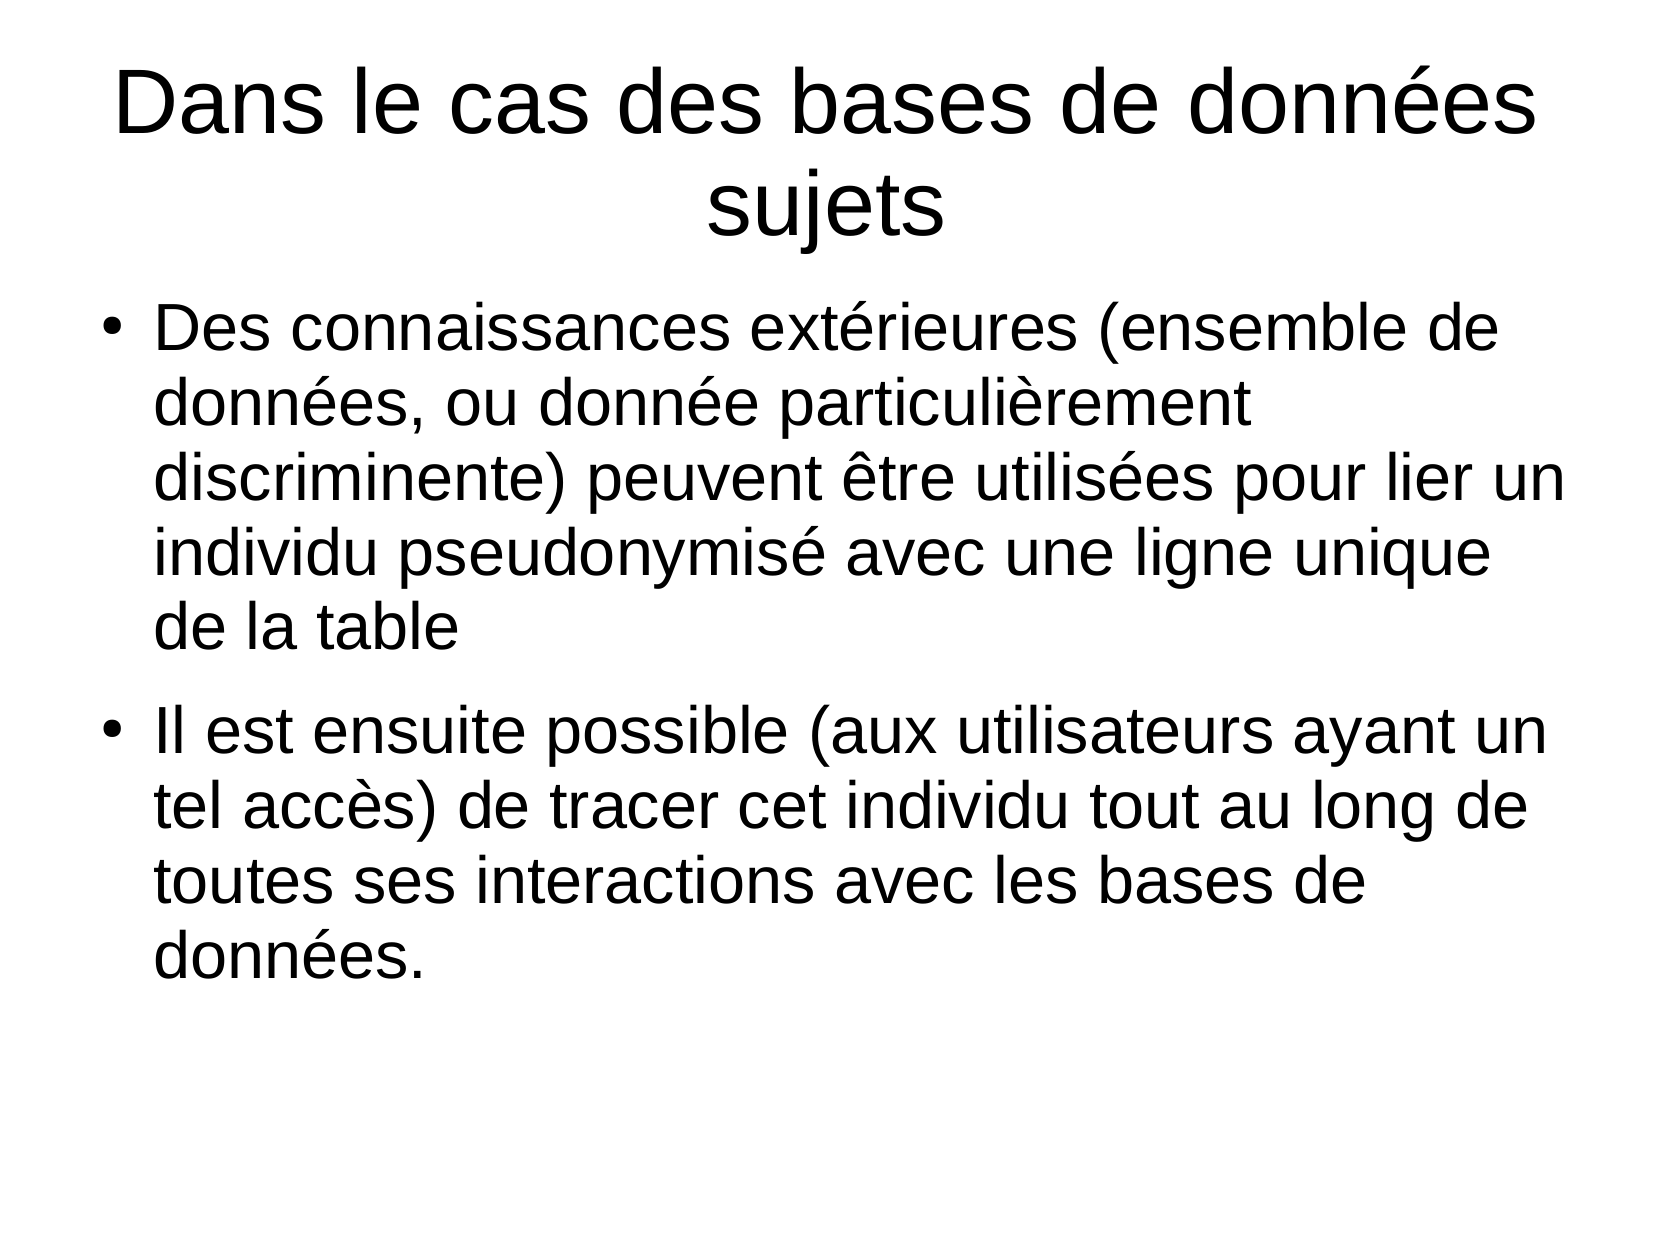

# Dans le cas des bases de données sujets
Des connaissances extérieures (ensemble de données, ou donnée particulièrement discriminente) peuvent être utilisées pour lier un individu pseudonymisé avec une ligne unique de la table
Il est ensuite possible (aux utilisateurs ayant un tel accès) de tracer cet individu tout au long de toutes ses interactions avec les bases de données.